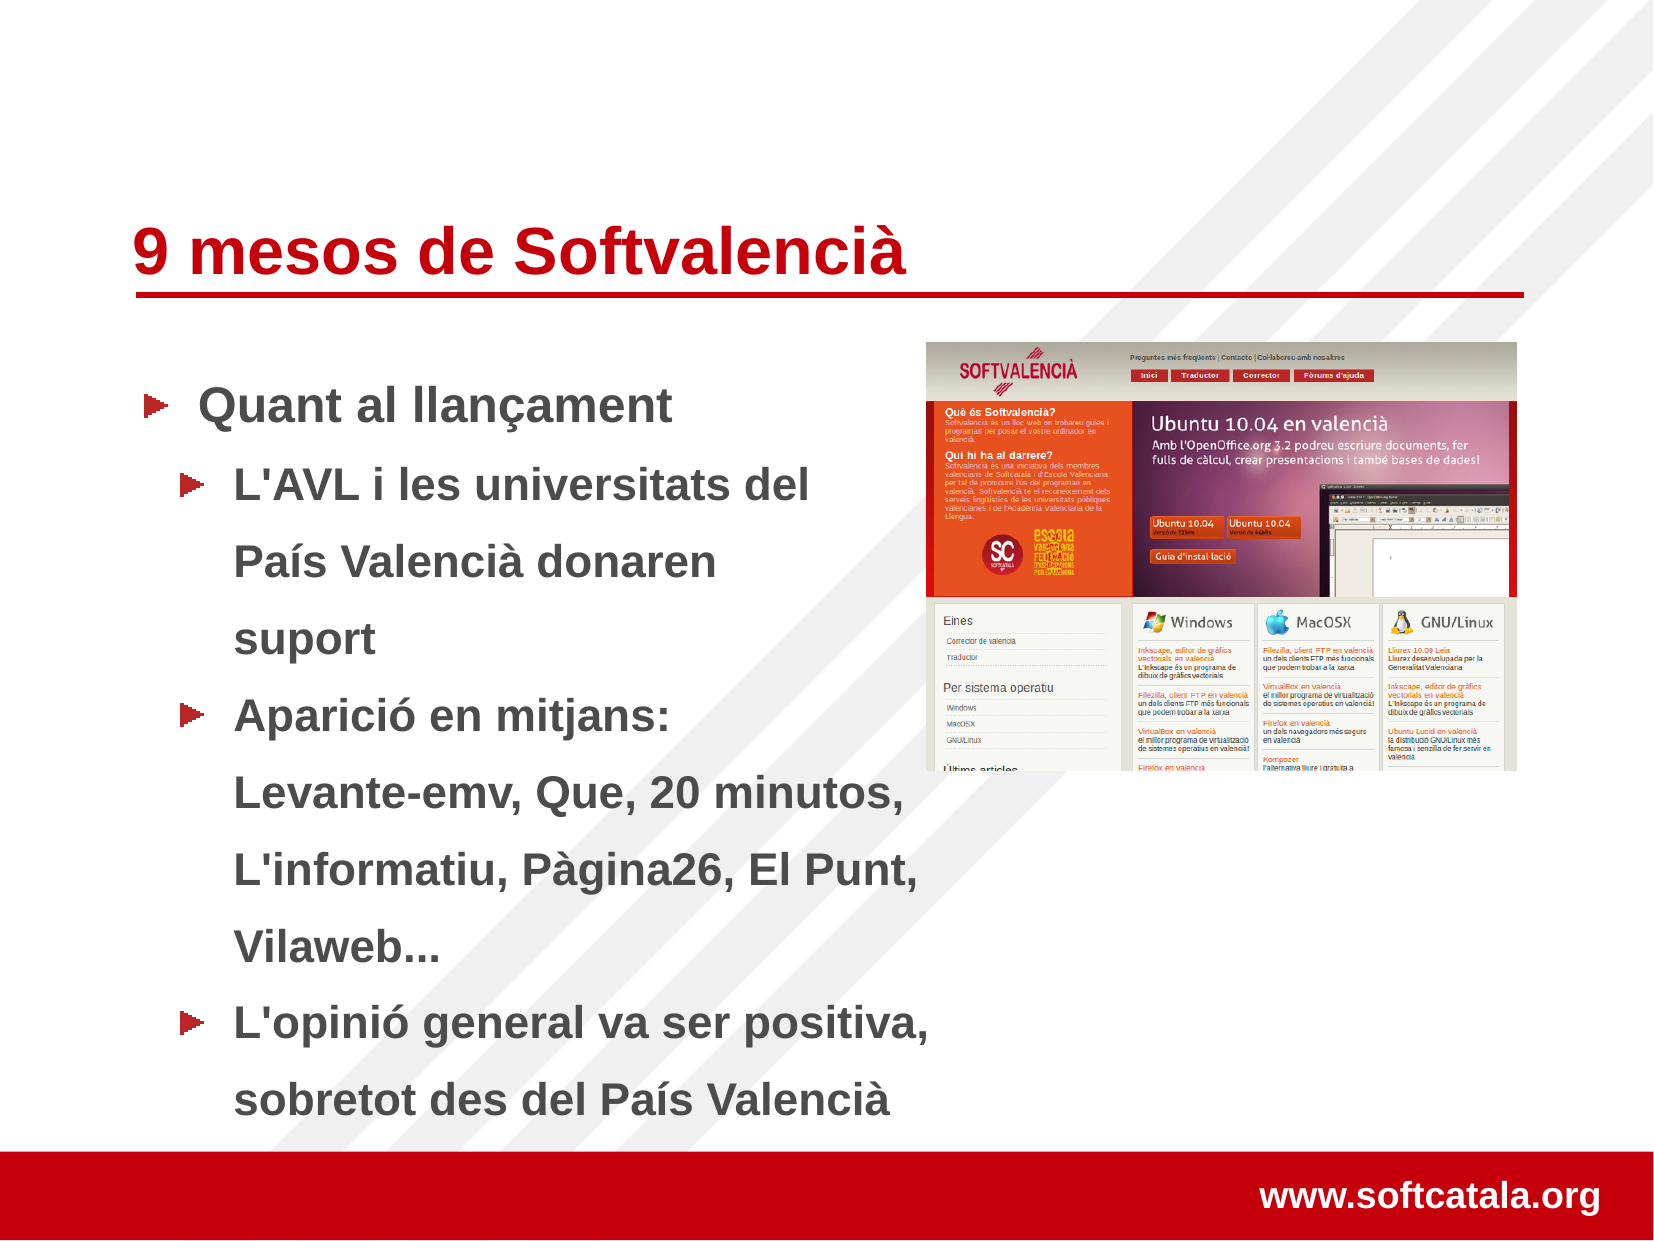

9 mesos de Softvalencià
Quant al llançament
L'AVL i les universitats del País Valencià donaren suport
Aparició en mitjans:
Levante-emv, Que, 20 minutos, L'informatiu, Pàgina26, El Punt, Vilaweb...
L'opinió general va ser positiva, sobretot des del País Valencià
 www.softcatala.org